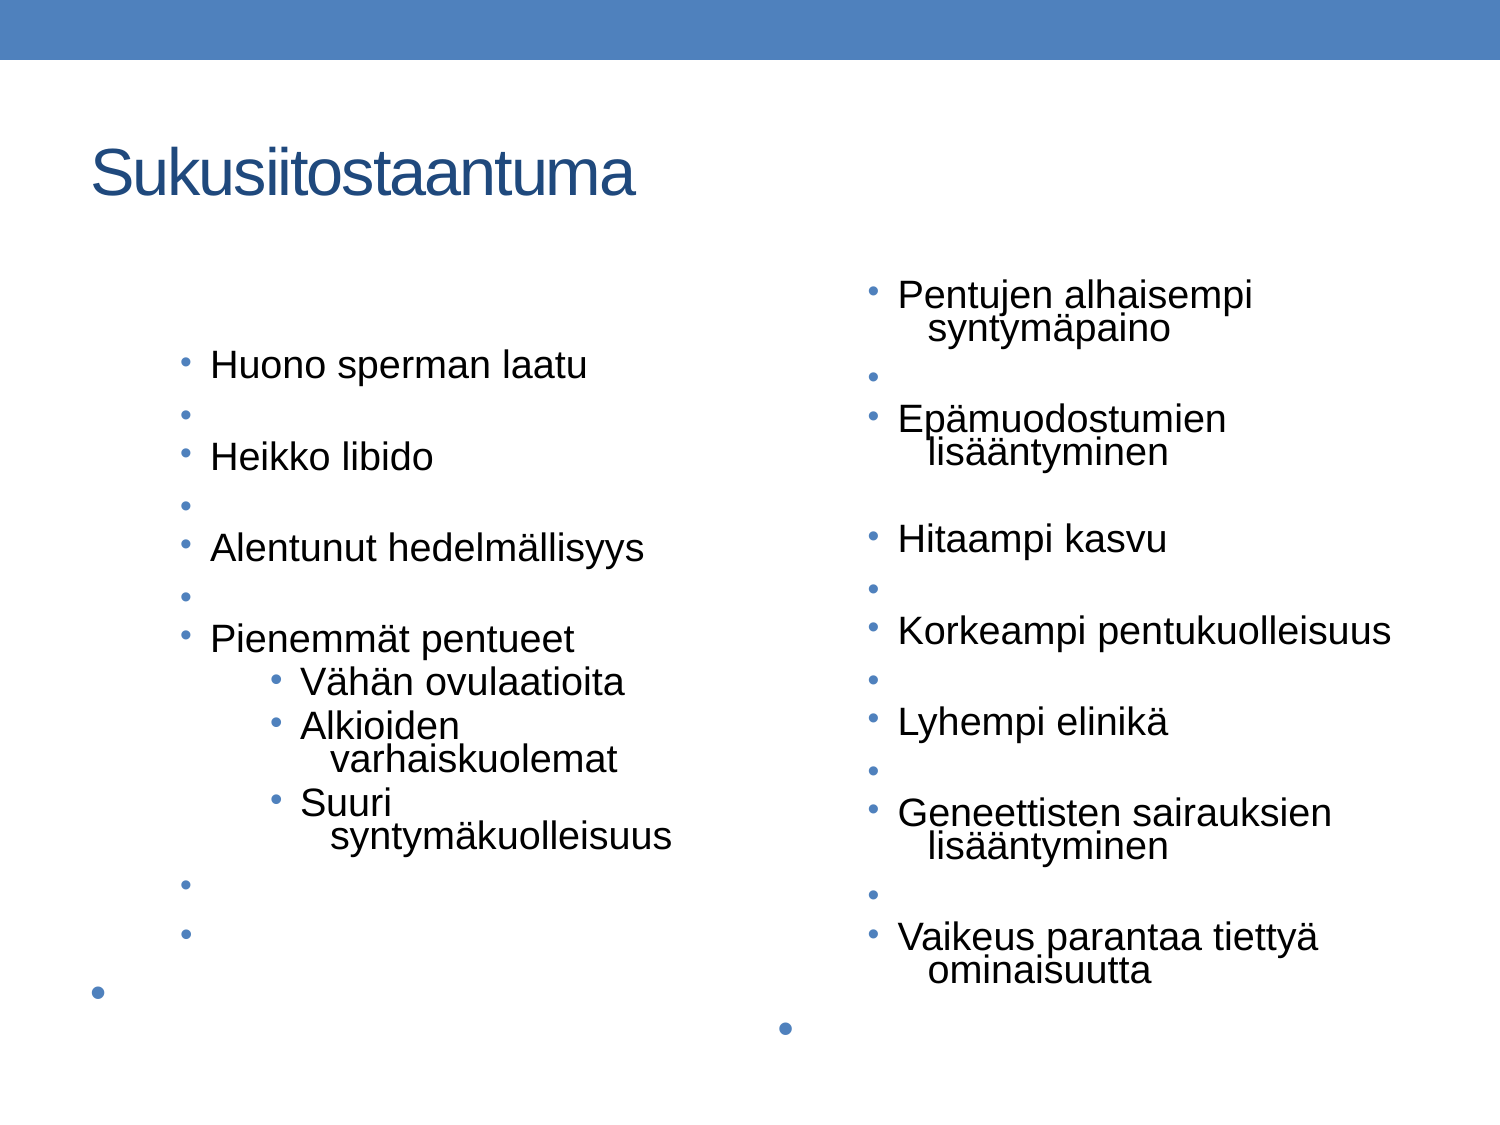

# Sukusiitostaantuma
Huono sperman laatu
Heikko libido
Alentunut hedelmällisyys
Pienemmät pentueet
Vähän ovulaatioita
Alkioiden varhaiskuolemat
Suuri syntymäkuolleisuus
Pentujen alhaisempi syntymäpaino
Epämuodostumien lisääntyminen
Hitaampi kasvu
Korkeampi pentukuolleisuus
Lyhempi elinikä
Geneettisten sairauksien lisääntyminen
Vaikeus parantaa tiettyä ominaisuutta